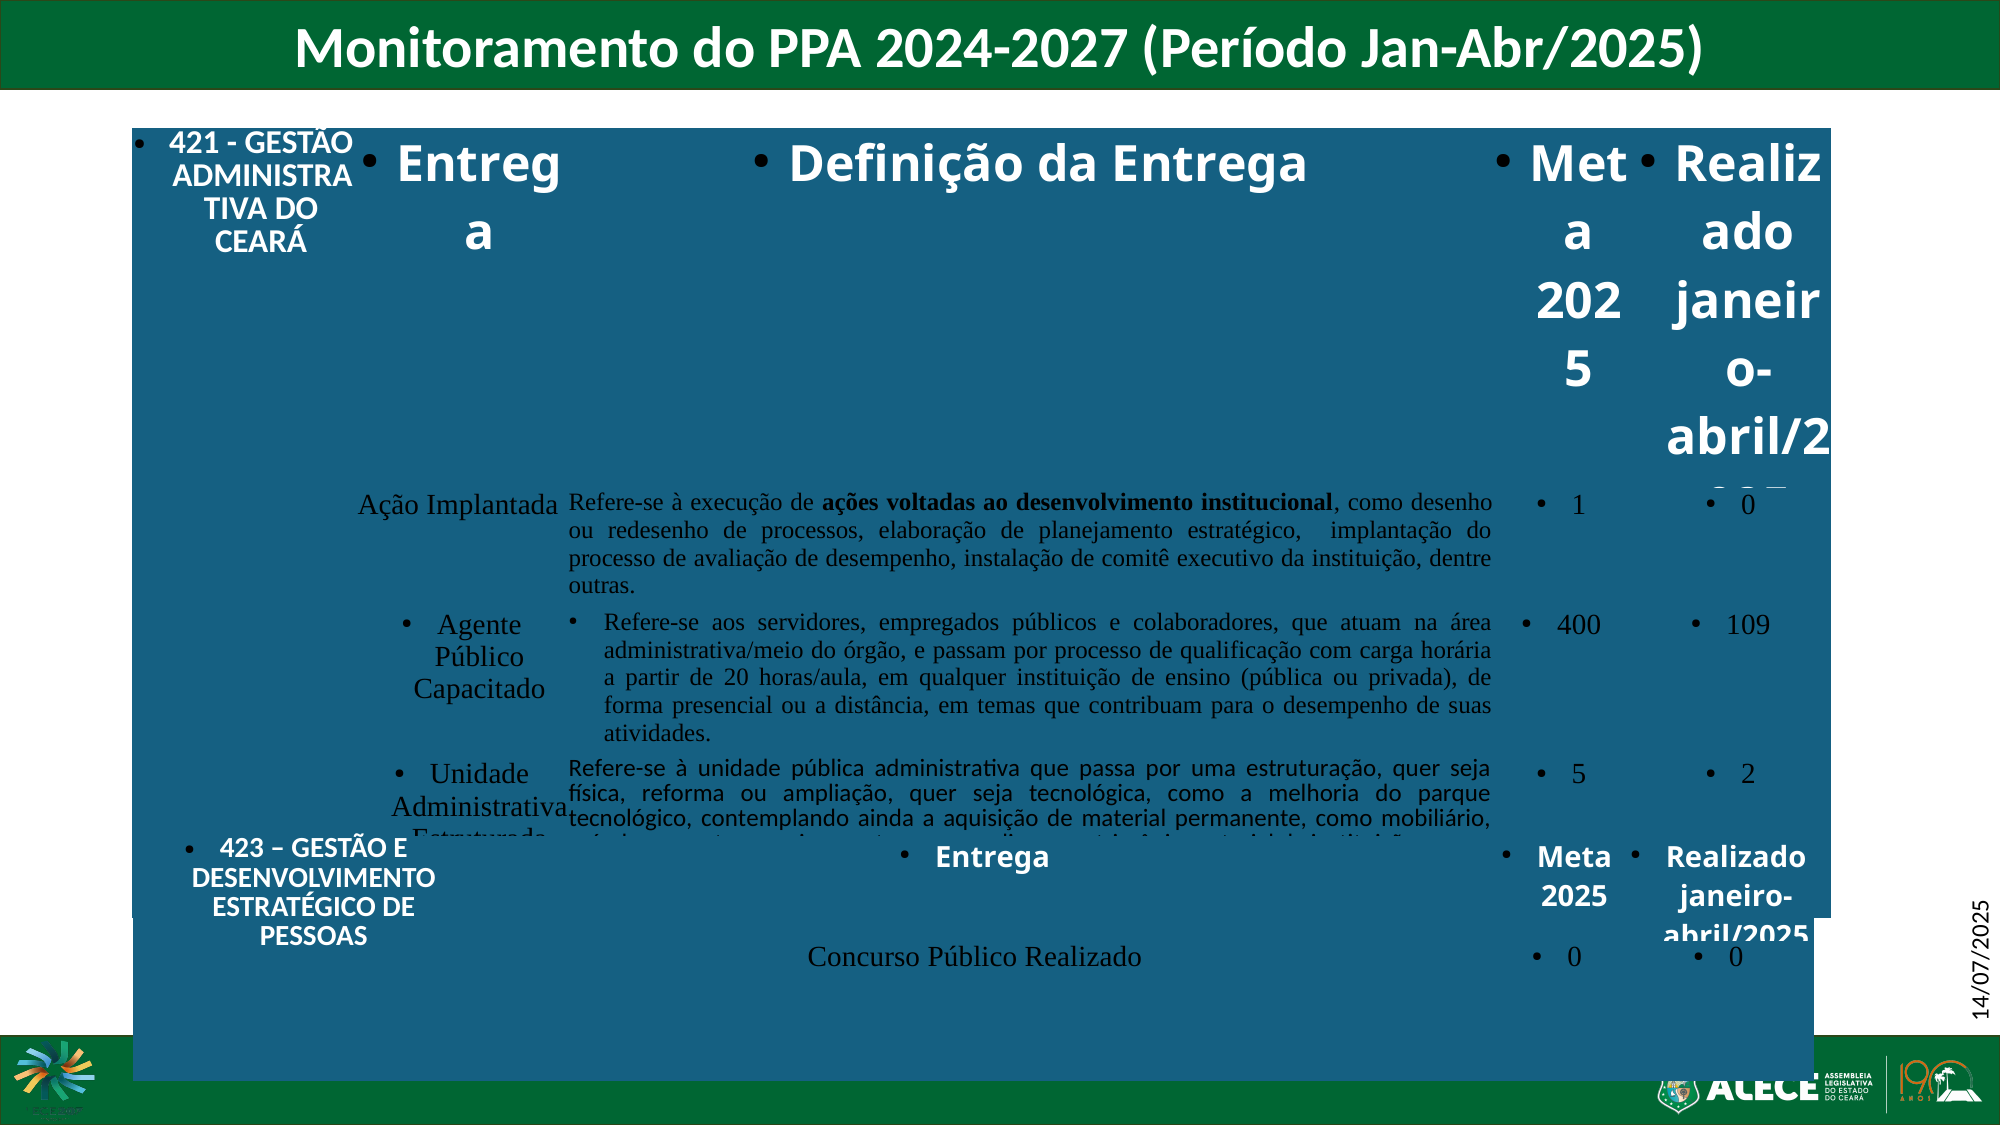

Monitoramento do PPA 2024-2027 (Período Jan-Abr/2025)
| 421 - GESTÃO ADMINISTRATIVA DO CEARÁ | Entrega | Definição da Entrega | Meta 2025 | Realizado janeiro-abril/2025 |
| --- | --- | --- | --- | --- |
| | Ação Implantada | Refere-se à execução de ações voltadas ao desenvolvimento institucional, como desenho ou redesenho de processos, elaboração de planejamento estratégico, implantação do processo de avaliação de desempenho, instalação de comitê executivo da instituição, dentre outras. | 1 | 0 |
| | Agente Público Capacitado | Refere-se aos servidores, empregados públicos e colaboradores, que atuam na área administrativa/meio do órgão, e passam por processo de qualificação com carga horária a partir de 20 horas/aula, em qualquer instituição de ensino (pública ou privada), de forma presencial ou a distância, em temas que contribuam para o desempenho de suas atividades. | 400 | 109 |
| | Unidade Administrativa Estruturada | Refere-se à unidade pública administrativa que passa por uma estruturação, quer seja física, reforma ou ampliação, quer seja tecnológica, como a melhoria do parque tecnológico, contemplando ainda a aquisição de material permanente, como mobiliário, veículos ou outros equipamentos que ampliam o patrimônio material da instituição. | 5 | 2 |
| 423 – GESTÃO E DESENVOLVIMENTO ESTRATÉGICO DE PESSOAS | Entrega | Meta 2025 | Realizado janeiro-abril/2025 |
| --- | --- | --- | --- |
| | Concurso Público Realizado | 0 | 0 |
14/07/2025